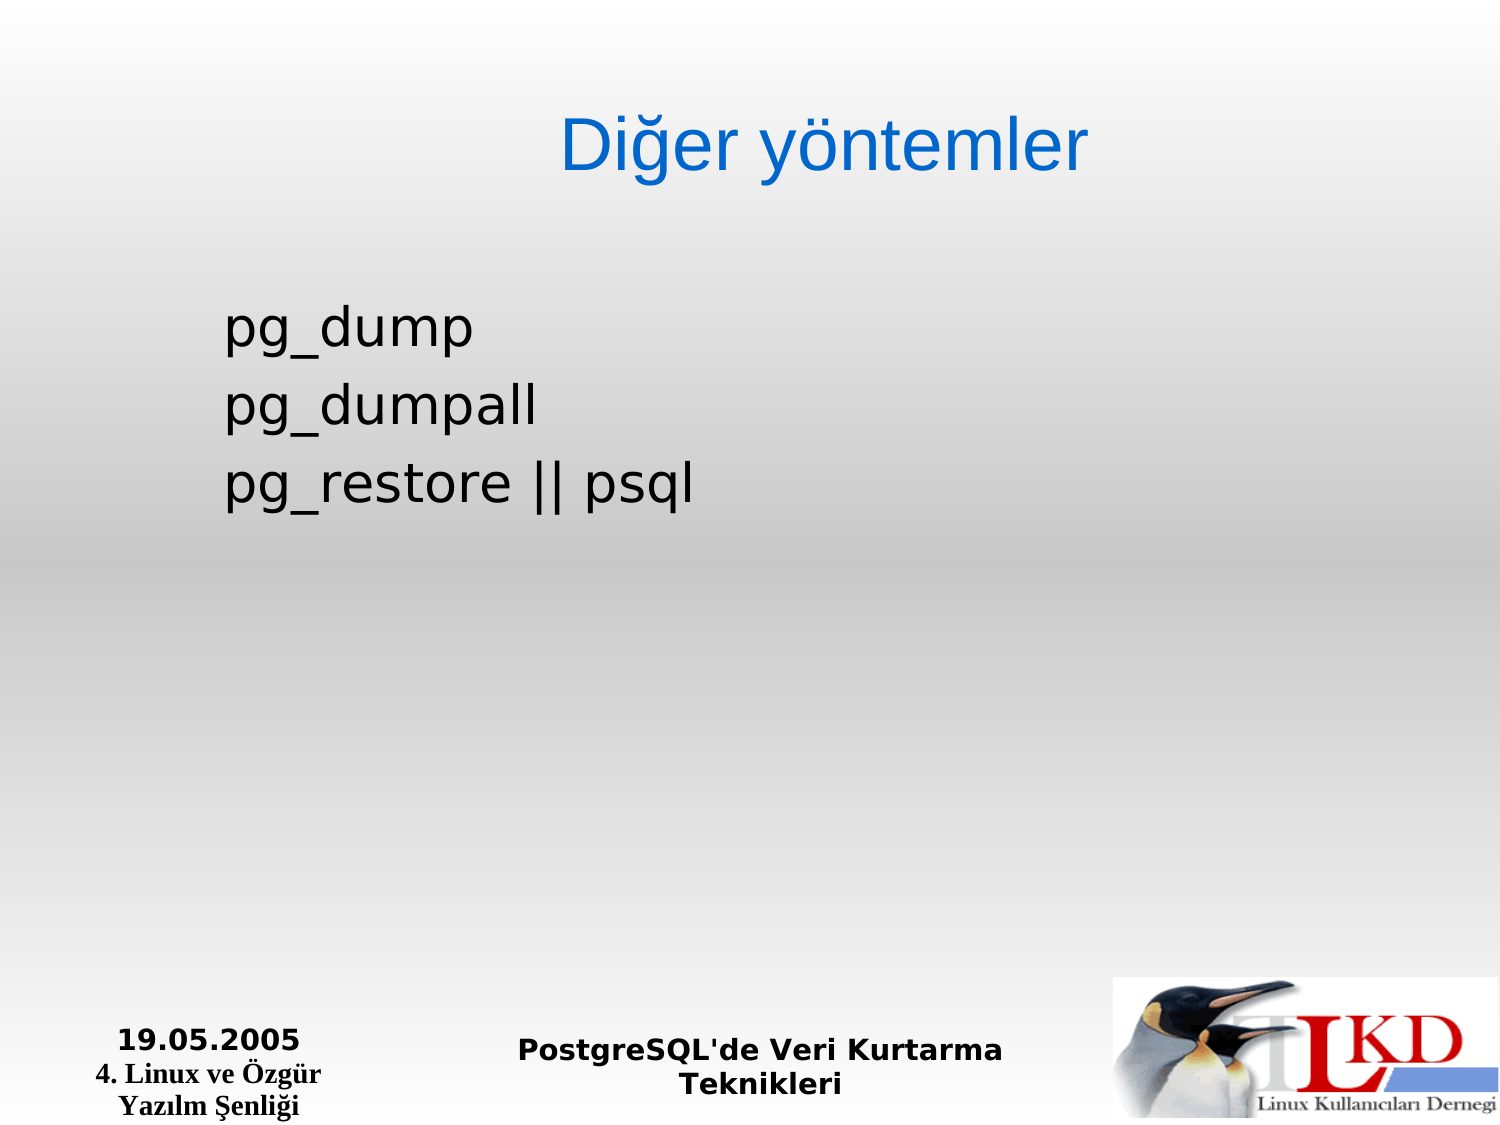

# Diğer yöntemler
pg_dump
pg_dumpall
pg_restore || psql